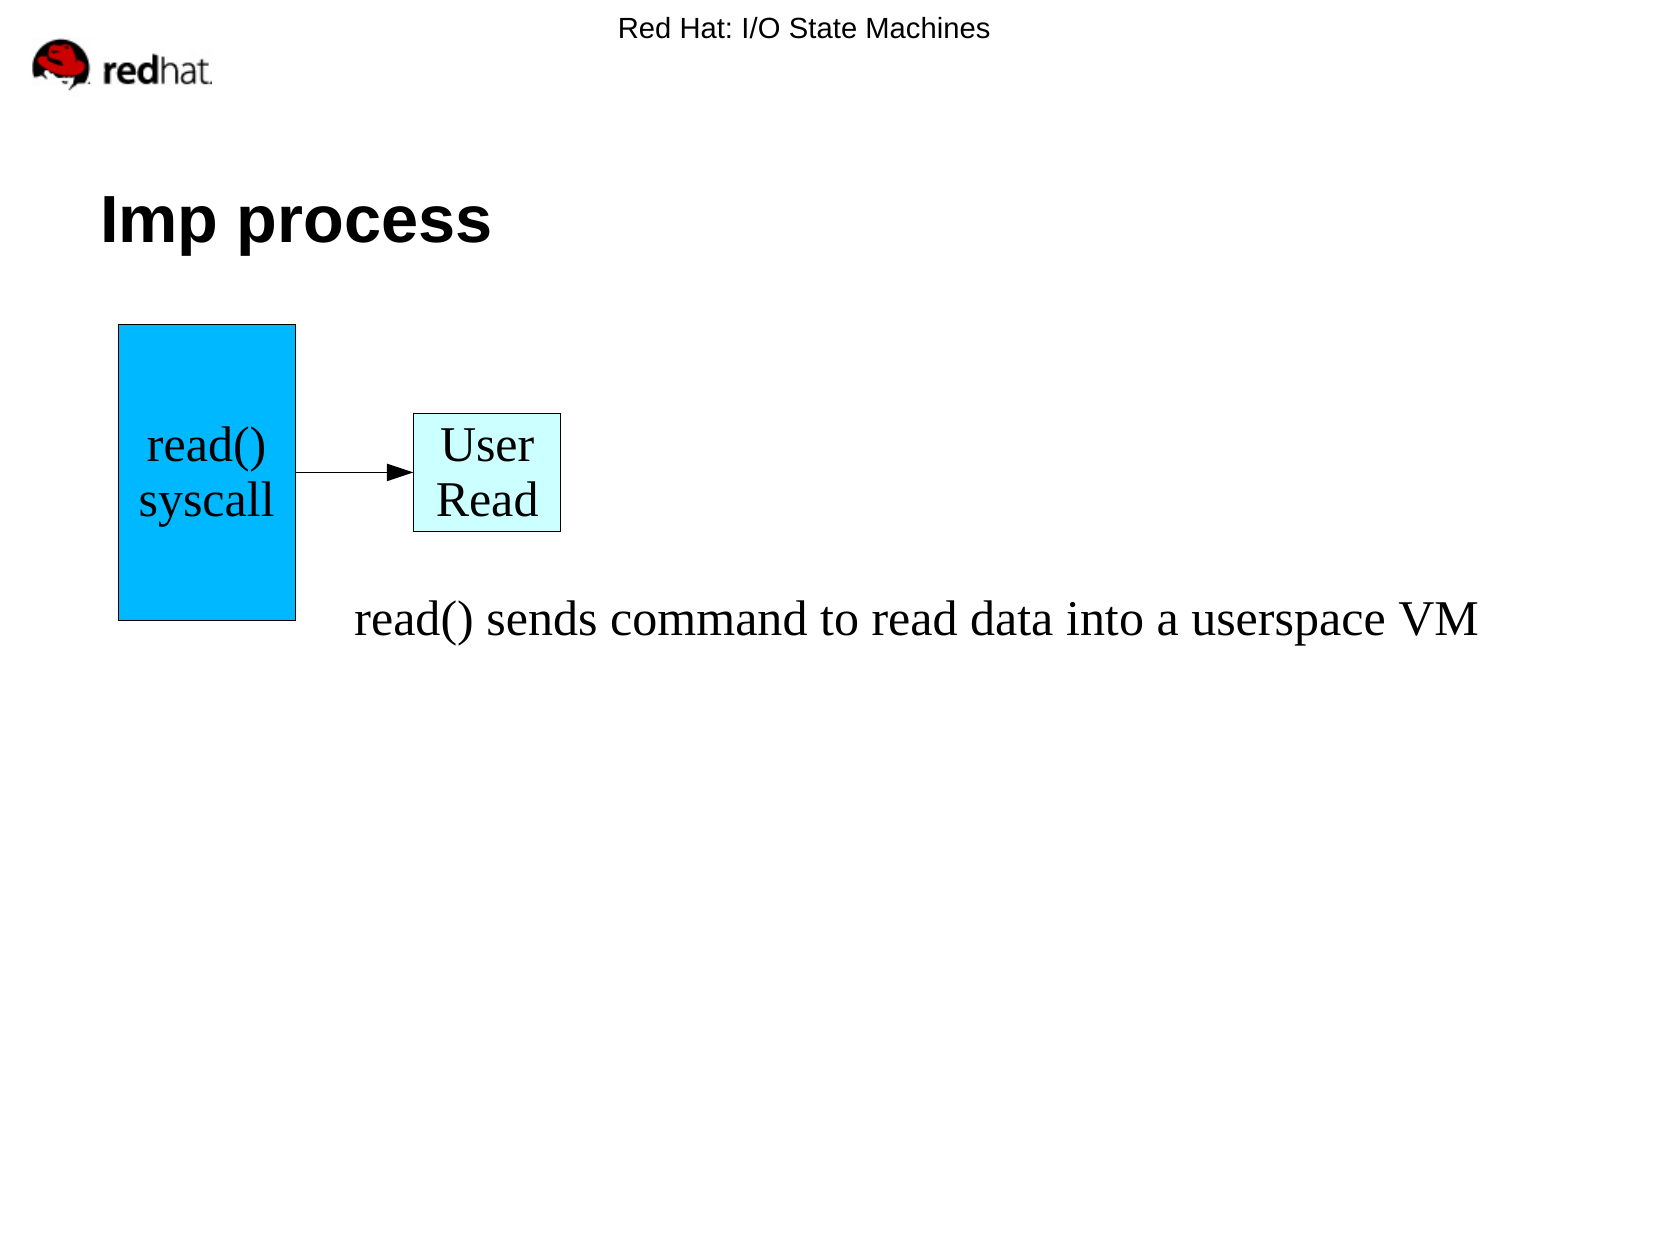

# Imp process
read()
syscall
User
Read
read() sends command to read data into a userspace VM